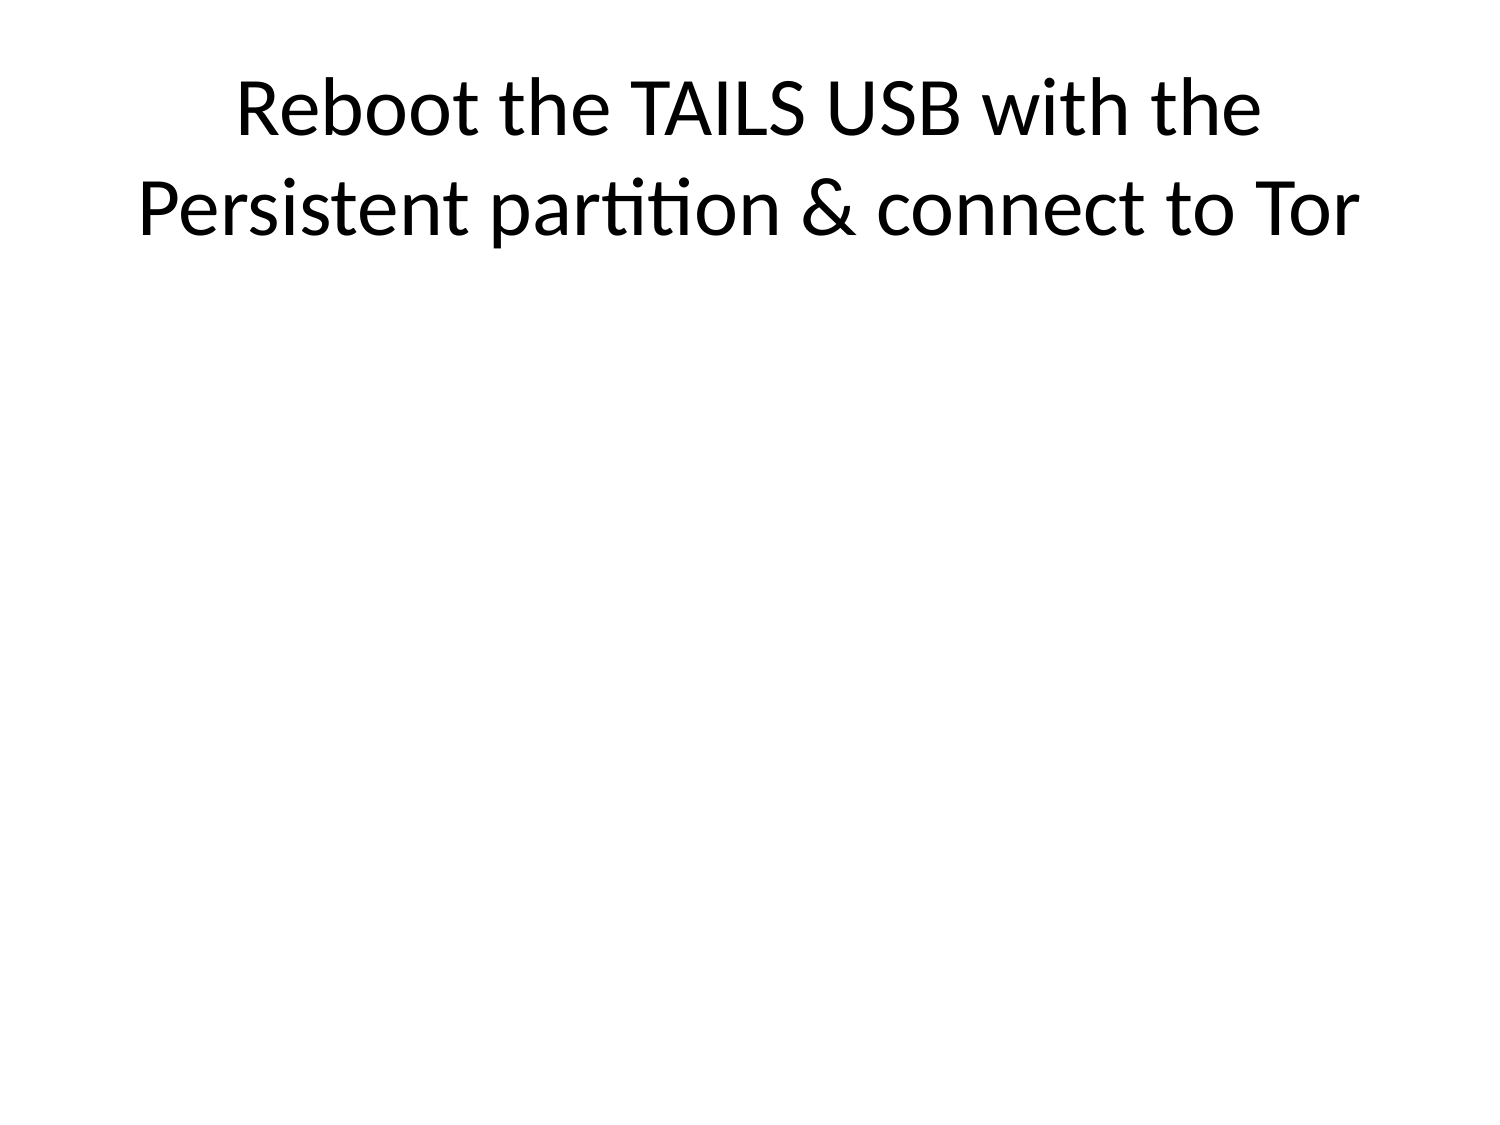

# Reboot the TAILS USB with the Persistent partition & connect to Tor